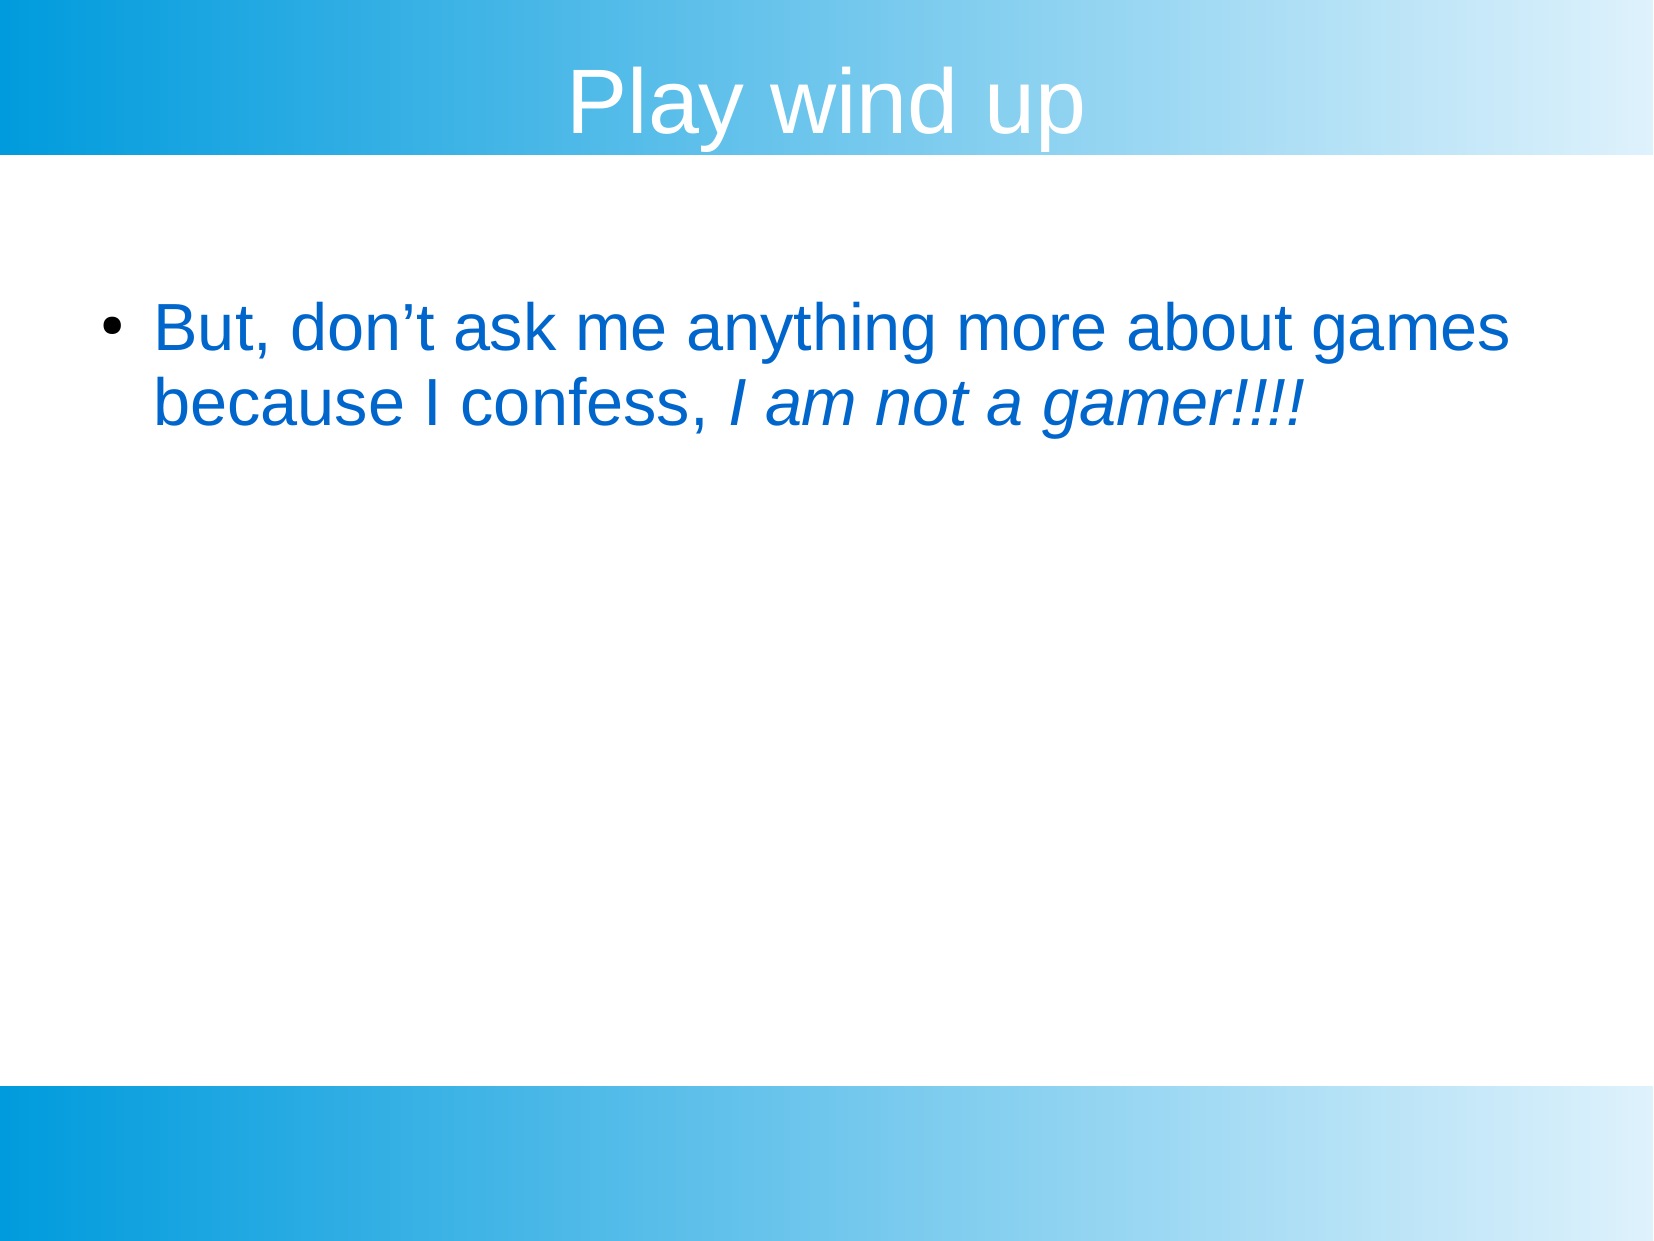

# Play wind up
But, don’t ask me anything more about games because I confess, I am not a gamer!!!!